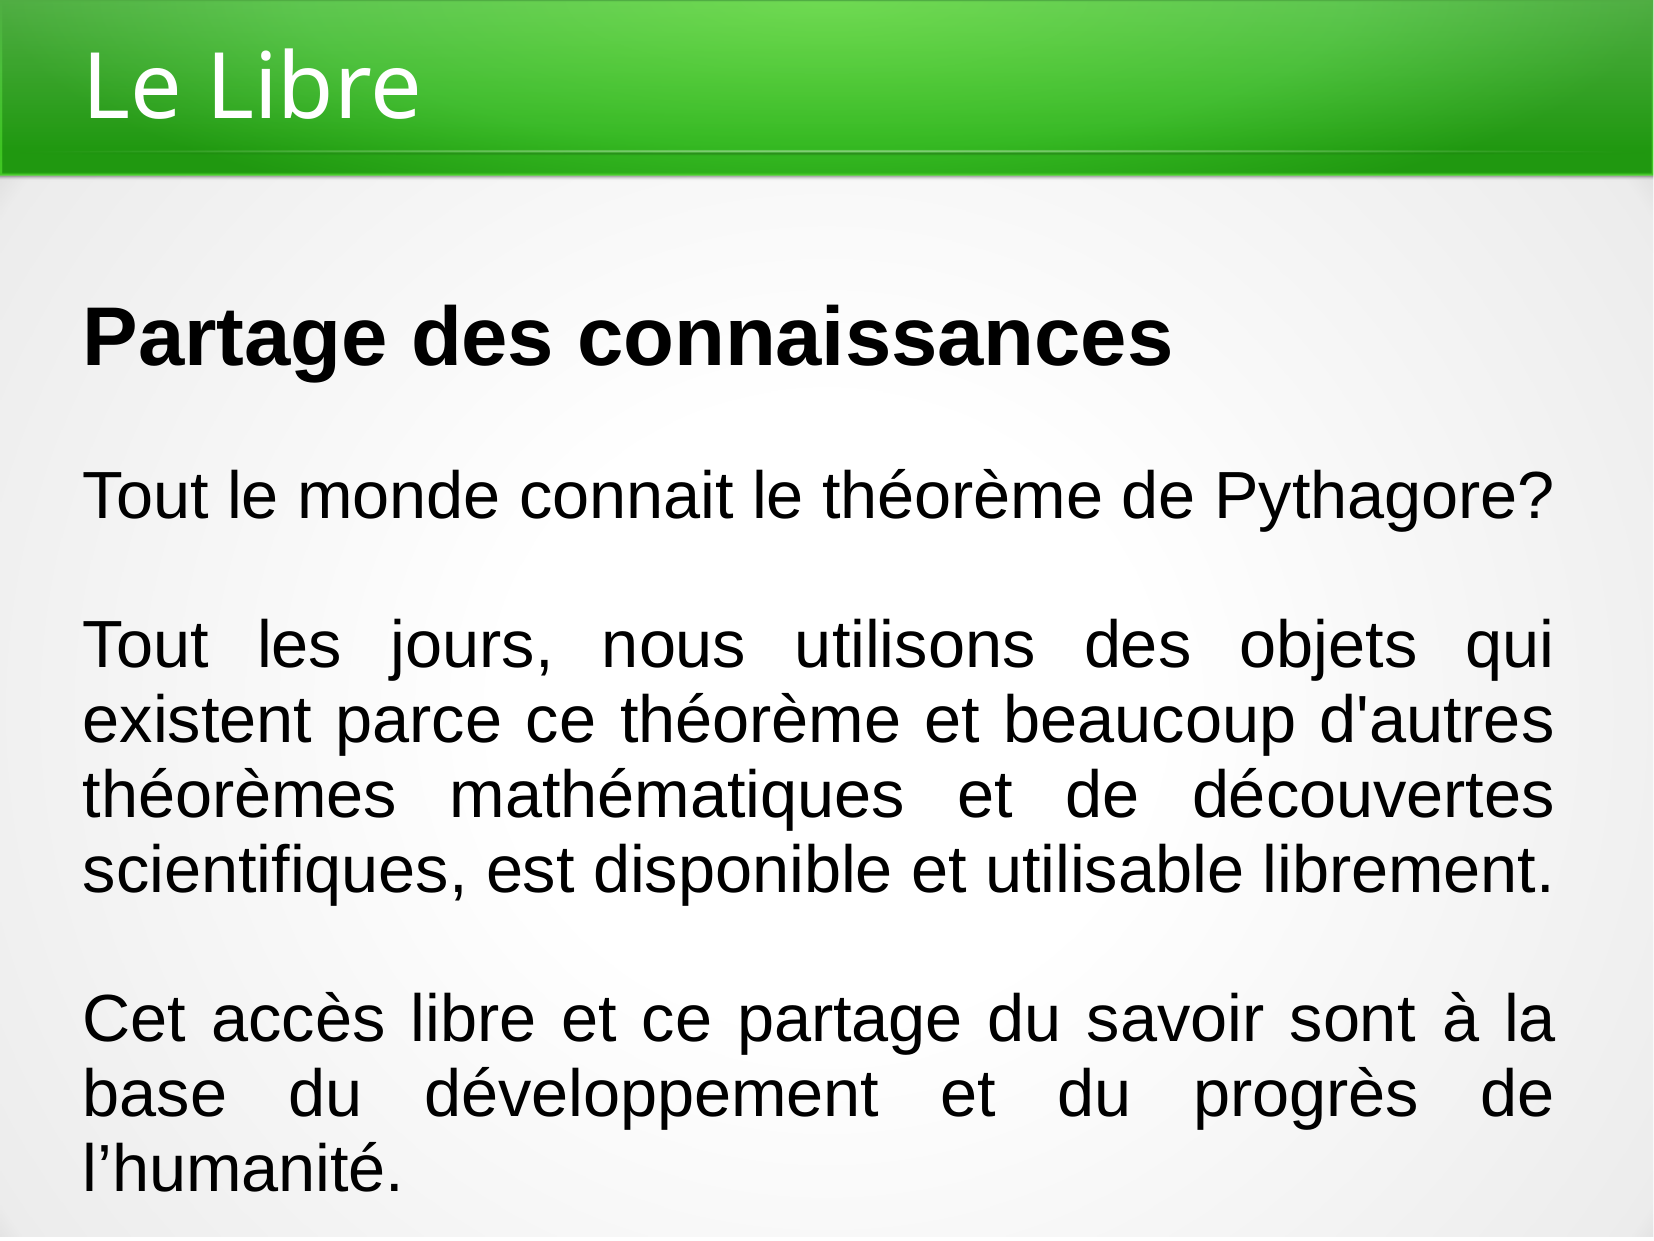

# Le Libre
Partage des connaissances
Tout le monde connait le théorème de Pythagore?
Tout les jours, nous utilisons des objets qui existent parce ce théorème et beaucoup d'autres théorèmes mathématiques et de découvertes scientifiques, est disponible et utilisable librement.
Cet accès libre et ce partage du savoir sont à la base du développement et du progrès de l’humanité.